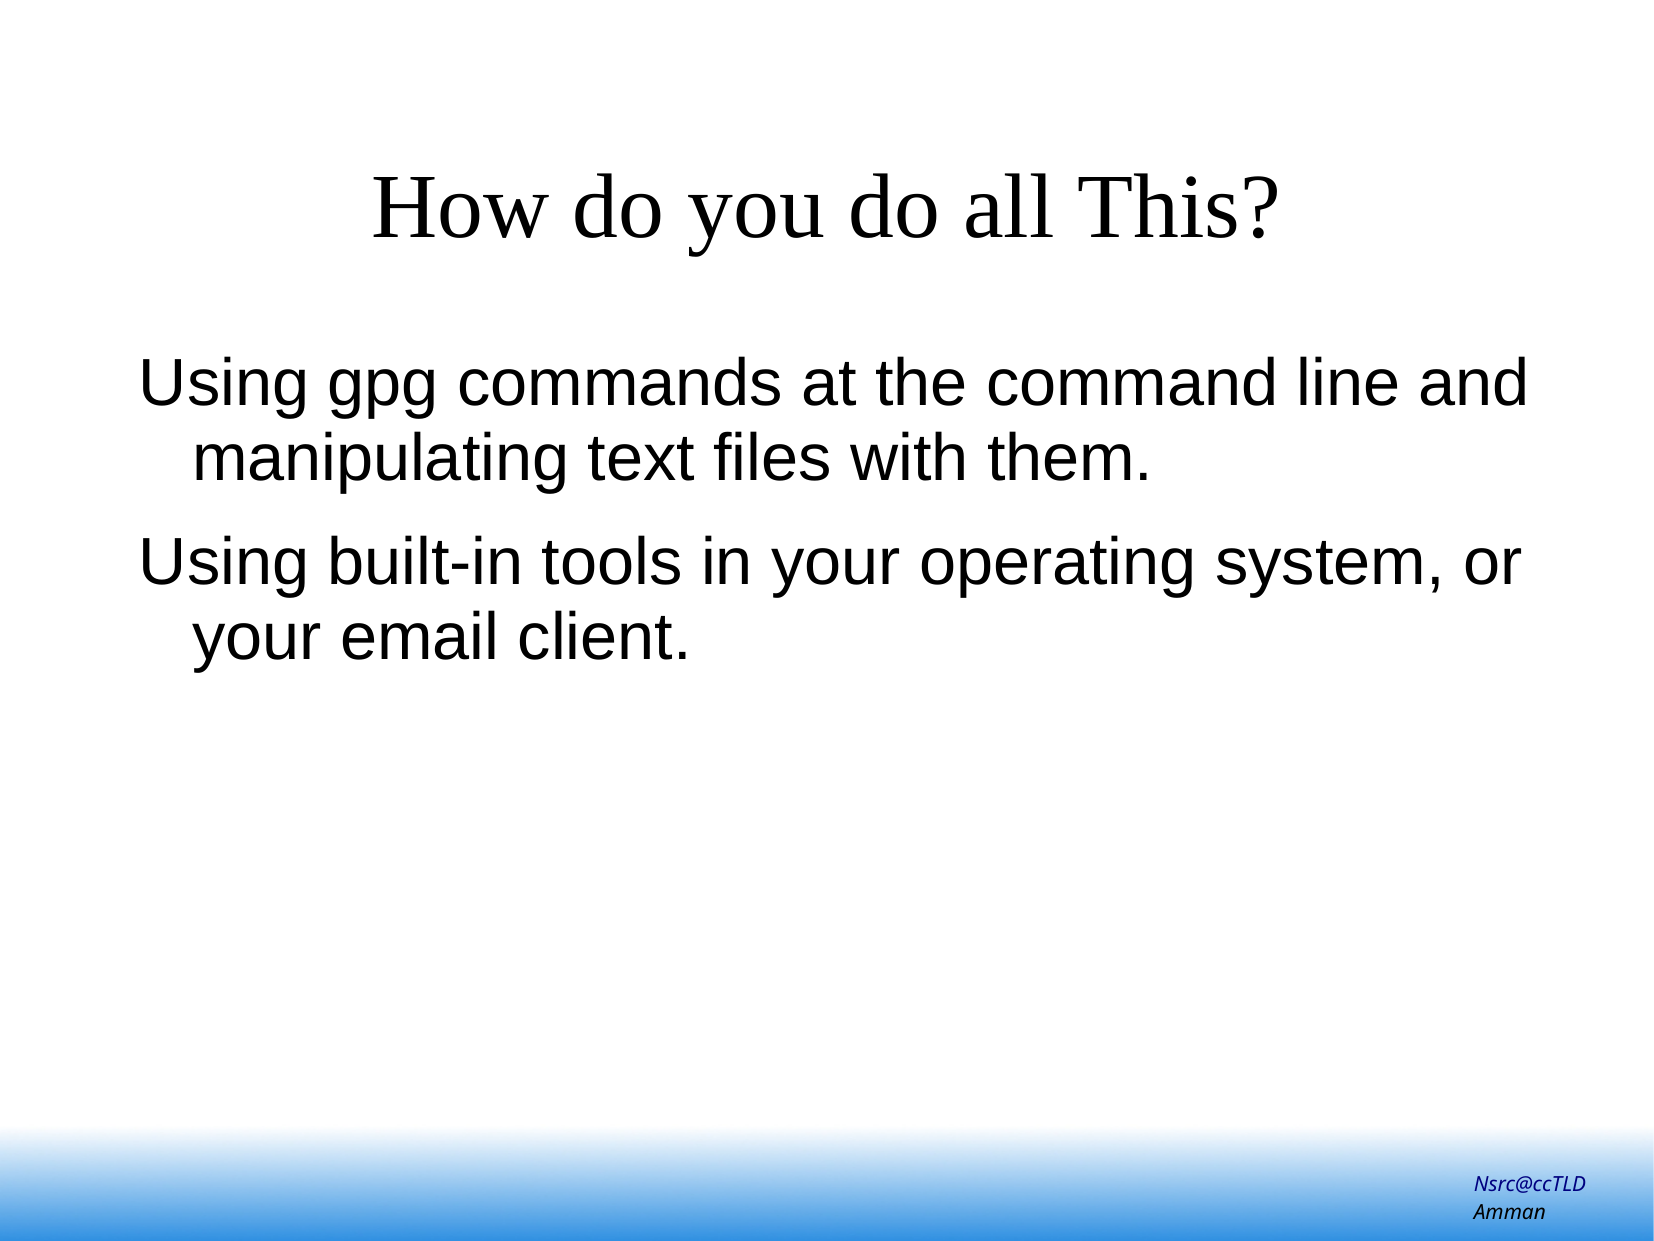

# How do you do all This?
Using gpg commands at the command line and manipulating text files with them.
Using built-in tools in your operating system, or your email client.